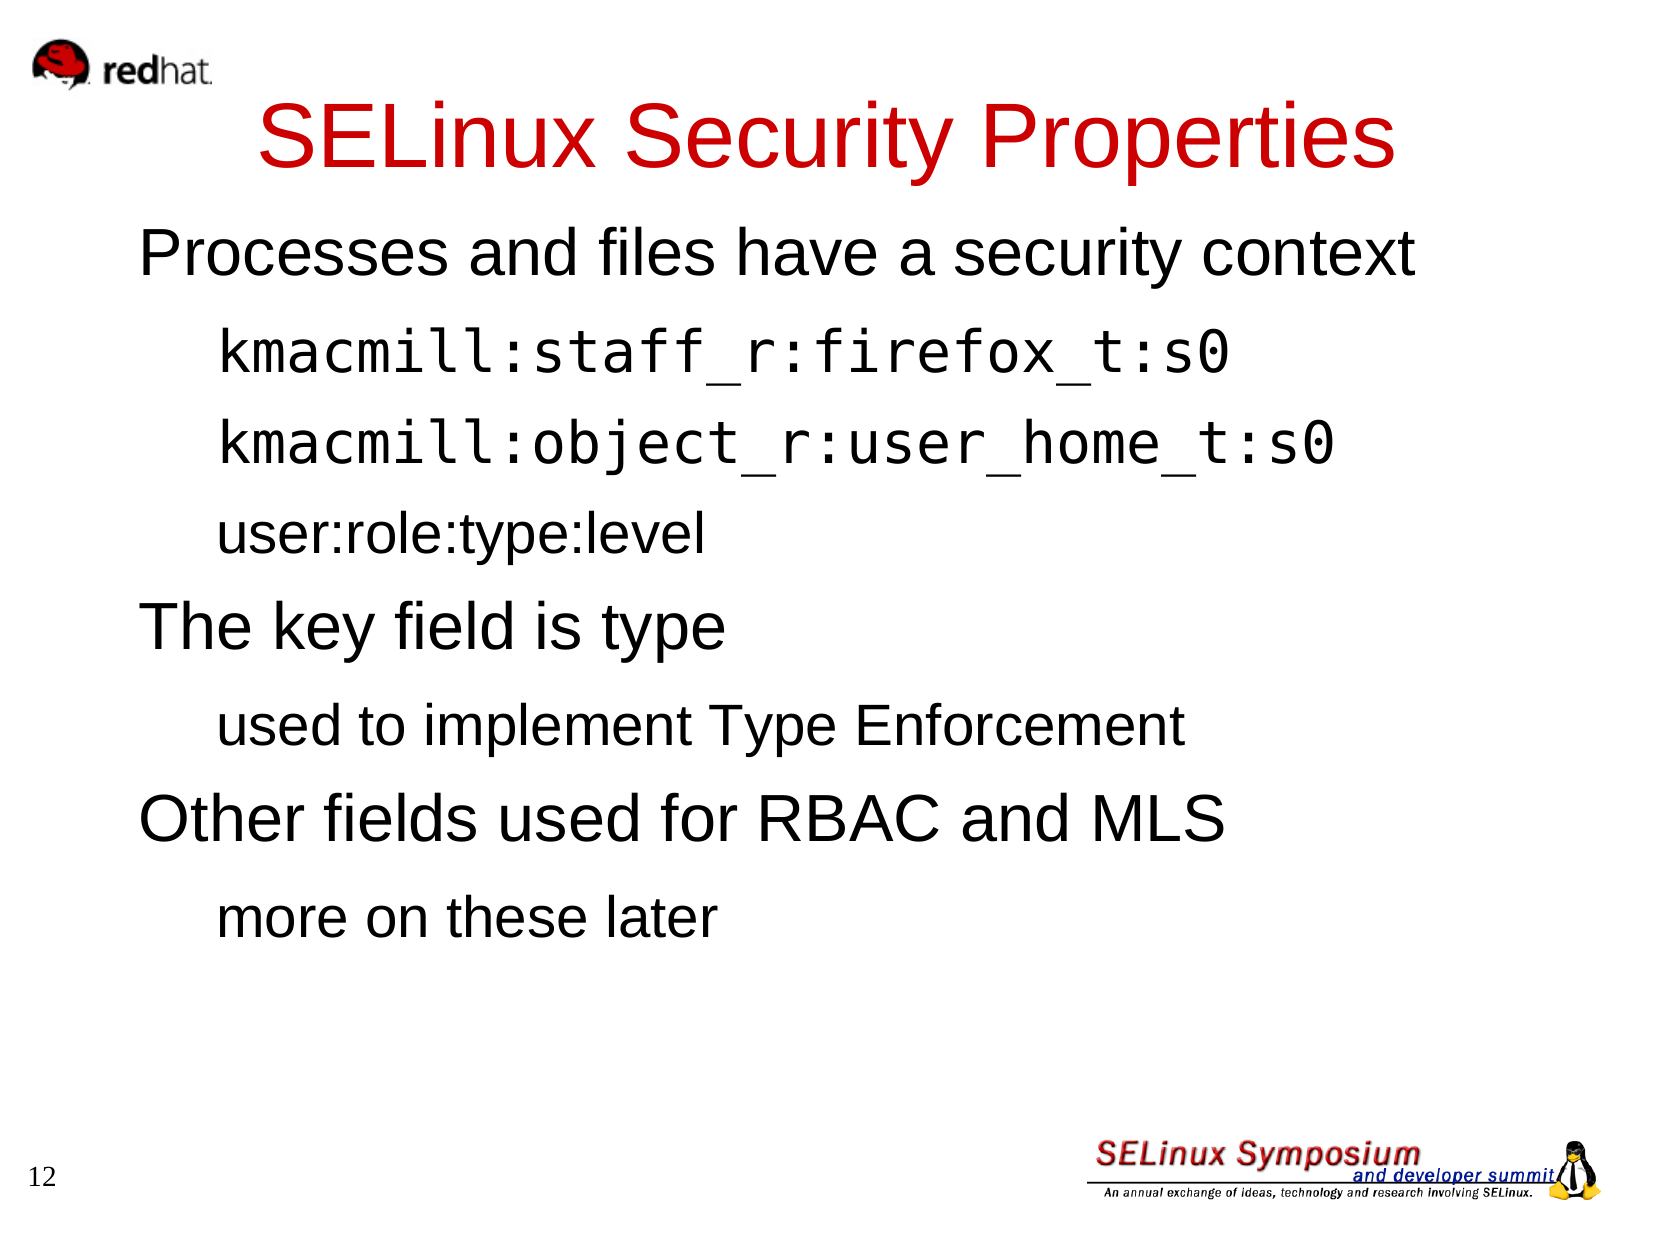

# SELinux Security Properties
Processes and files have a security context
kmacmill:staff_r:firefox_t:s0
kmacmill:object_r:user_home_t:s0
user:role:type:level
The key field is type
used to implement Type Enforcement
Other fields used for RBAC and MLS
more on these later